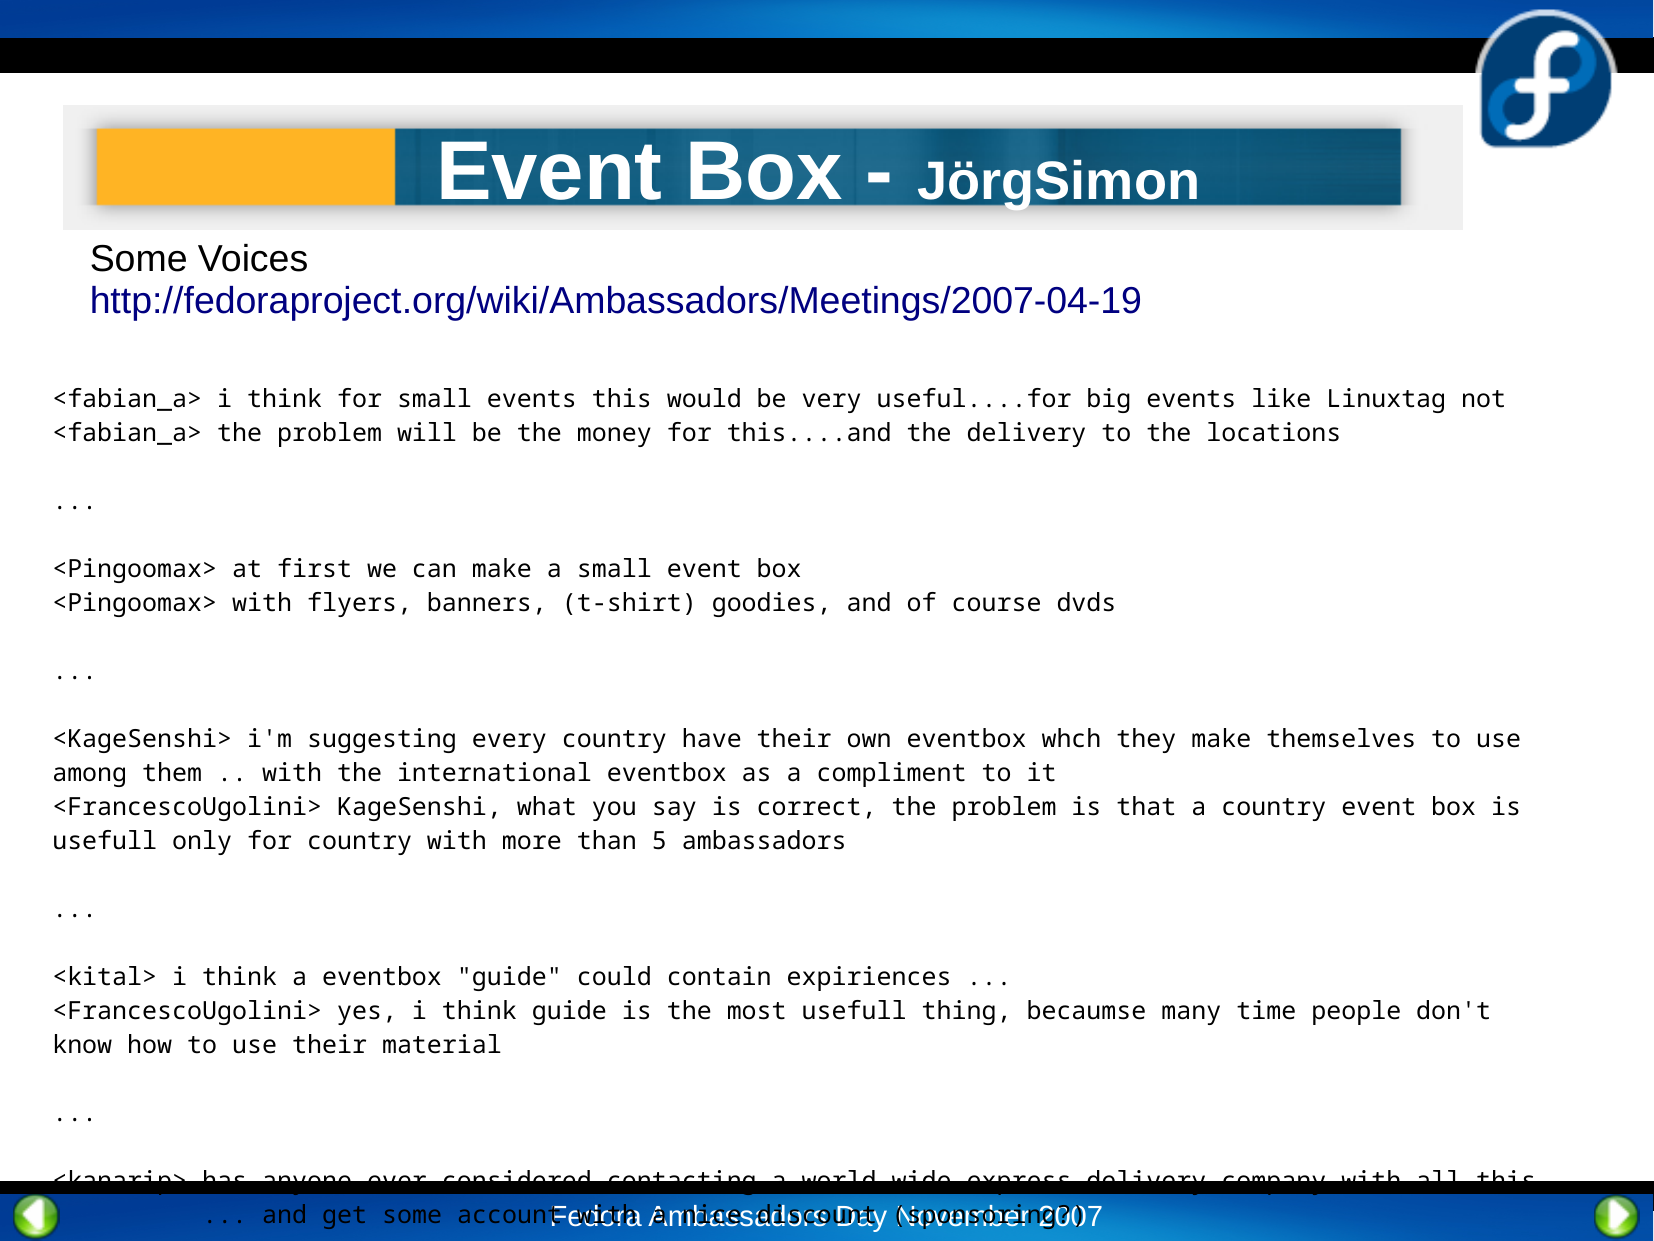

Event Box - JörgSimon
Some Voices
http://fedoraproject.org/wiki/Ambassadors/Meetings/2007-04-19
<fabian_a> i think for small events this would be very useful....for big events like Linuxtag not
<fabian_a> the problem will be the money for this....and the delivery to the locations
...
<Pingoomax> at first we can make a small event box
<Pingoomax> with flyers, banners, (t-shirt) goodies, and of course dvds
...
<KageSenshi> i'm suggesting every country have their own eventbox whch they make themselves to use among them .. with the international eventbox as a compliment to it
<FrancescoUgolini> KageSenshi, what you say is correct, the problem is that a country event box is usefull only for country with more than 5 ambassadors
...
<kital> i think a eventbox "guide" could contain expiriences ...
<FrancescoUgolini> yes, i think guide is the most usefull thing, becaumse many time people don't know how to use their material
...
<kanarip> has anyone ever considered contacting a world-wide express delivery company with all this
 ... and get some account with a nice discount (sponsoring?)
...